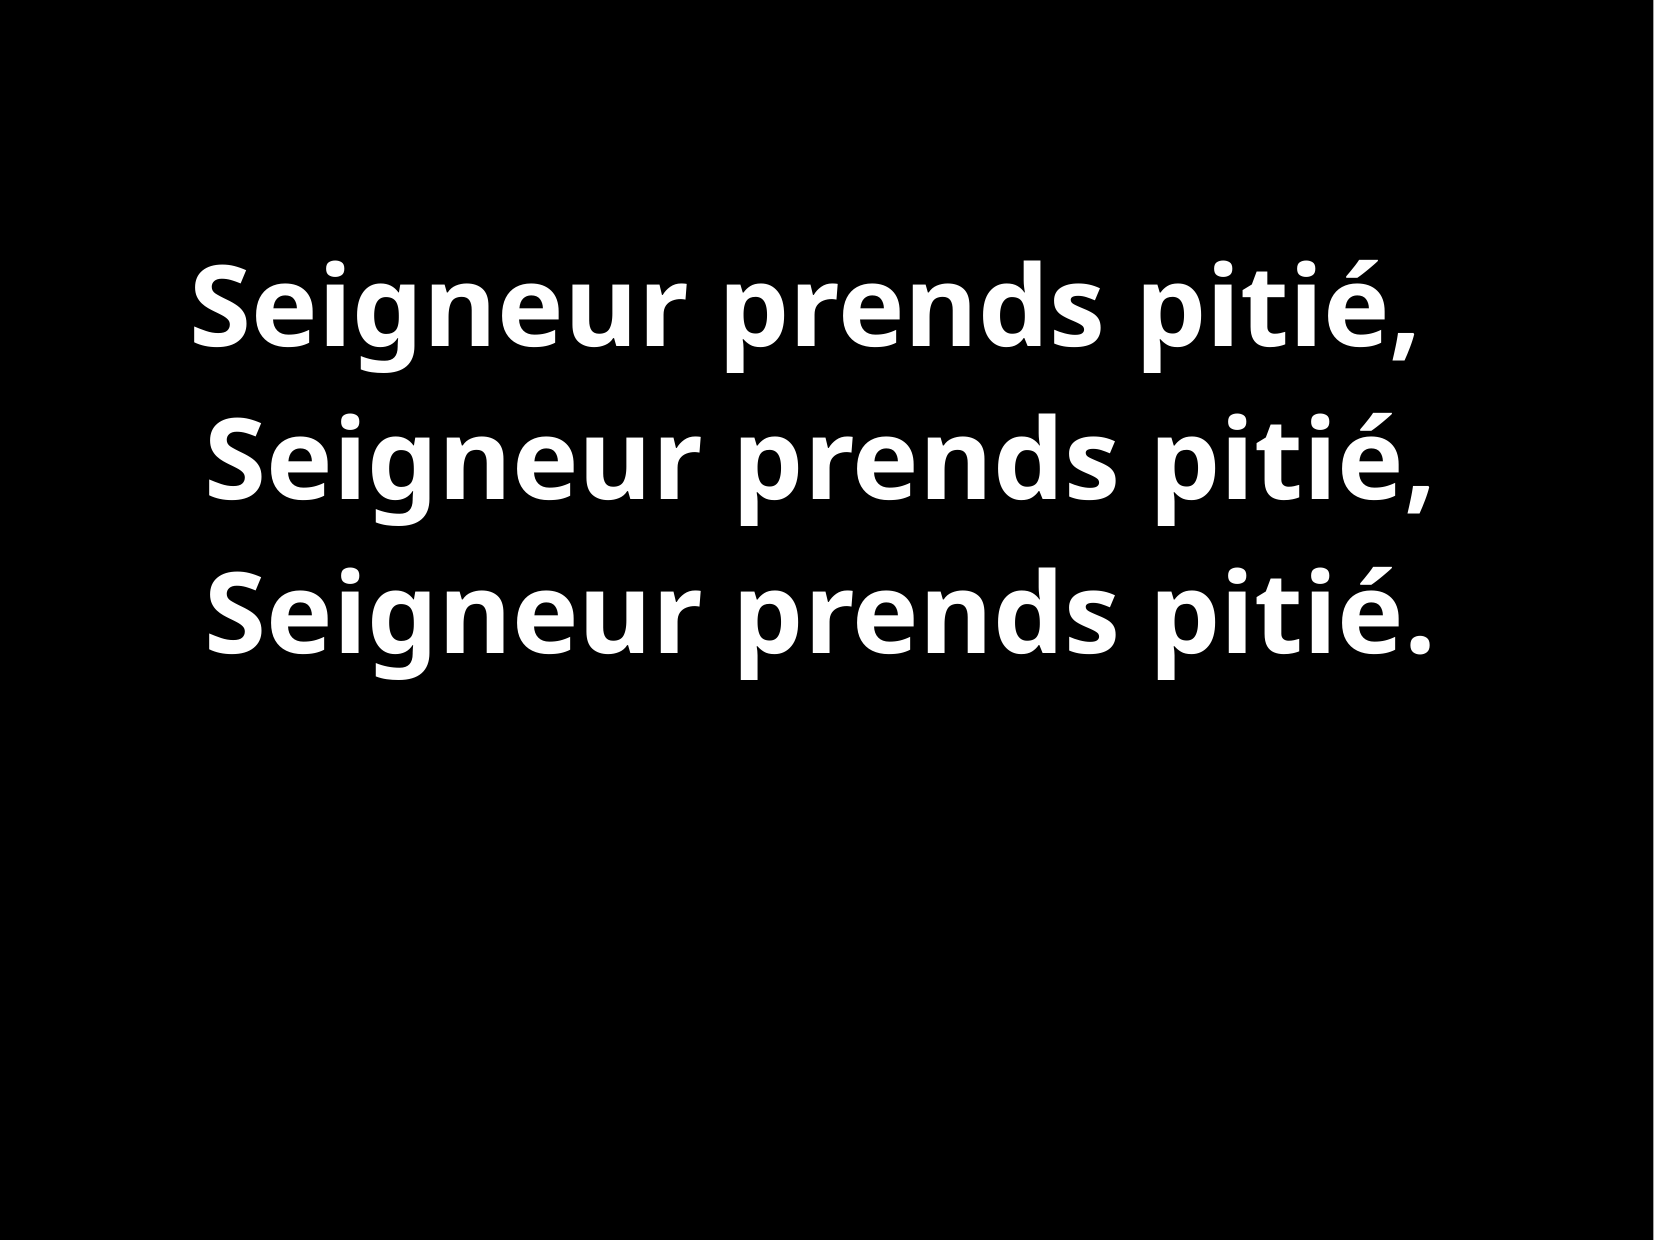

# Seigneur prends pitié,
Seigneur prends pitié,
Seigneur prends pitié.